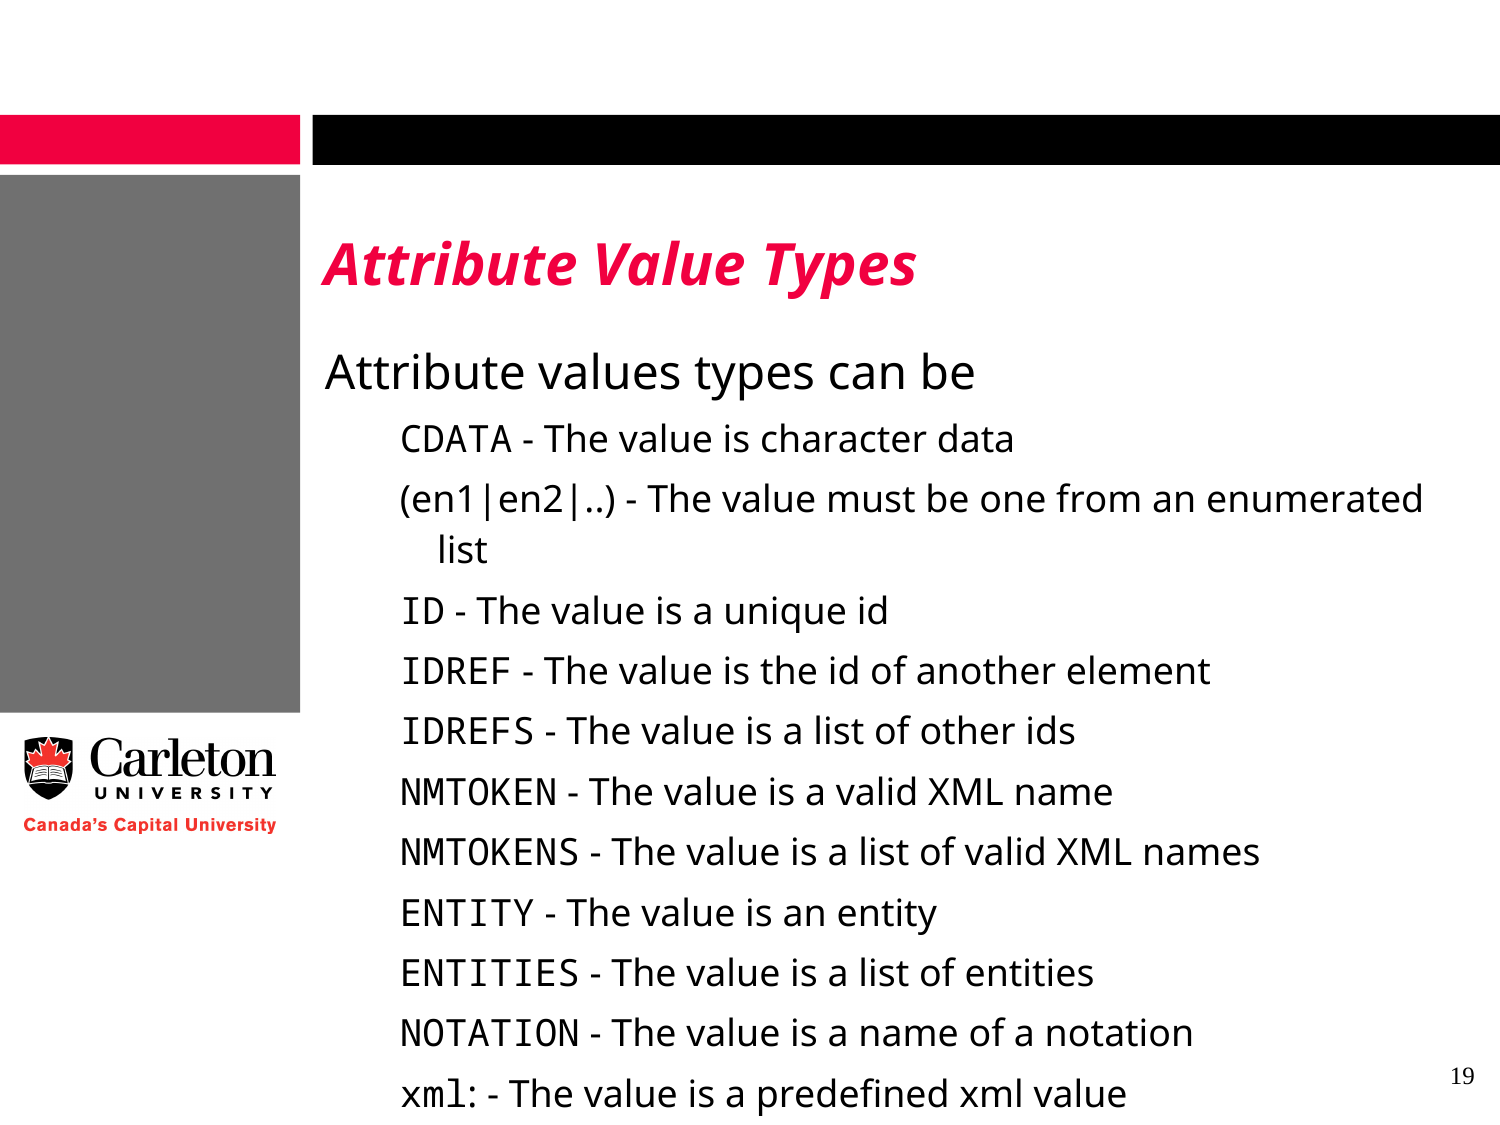

# Attribute Value Types
Attribute values types can be
CDATA - The value is character data
(en1|en2|..) - The value must be one from an enumerated list
ID - The value is a unique id
IDREF - The value is the id of another element
IDREFS - The value is a list of other ids
NMTOKEN - The value is a valid XML name
NMTOKENS - The value is a list of valid XML names
ENTITY - The value is an entity
ENTITIES - The value is a list of entities
NOTATION - The value is a name of a notation
xml: - The value is a predefined xml value
19